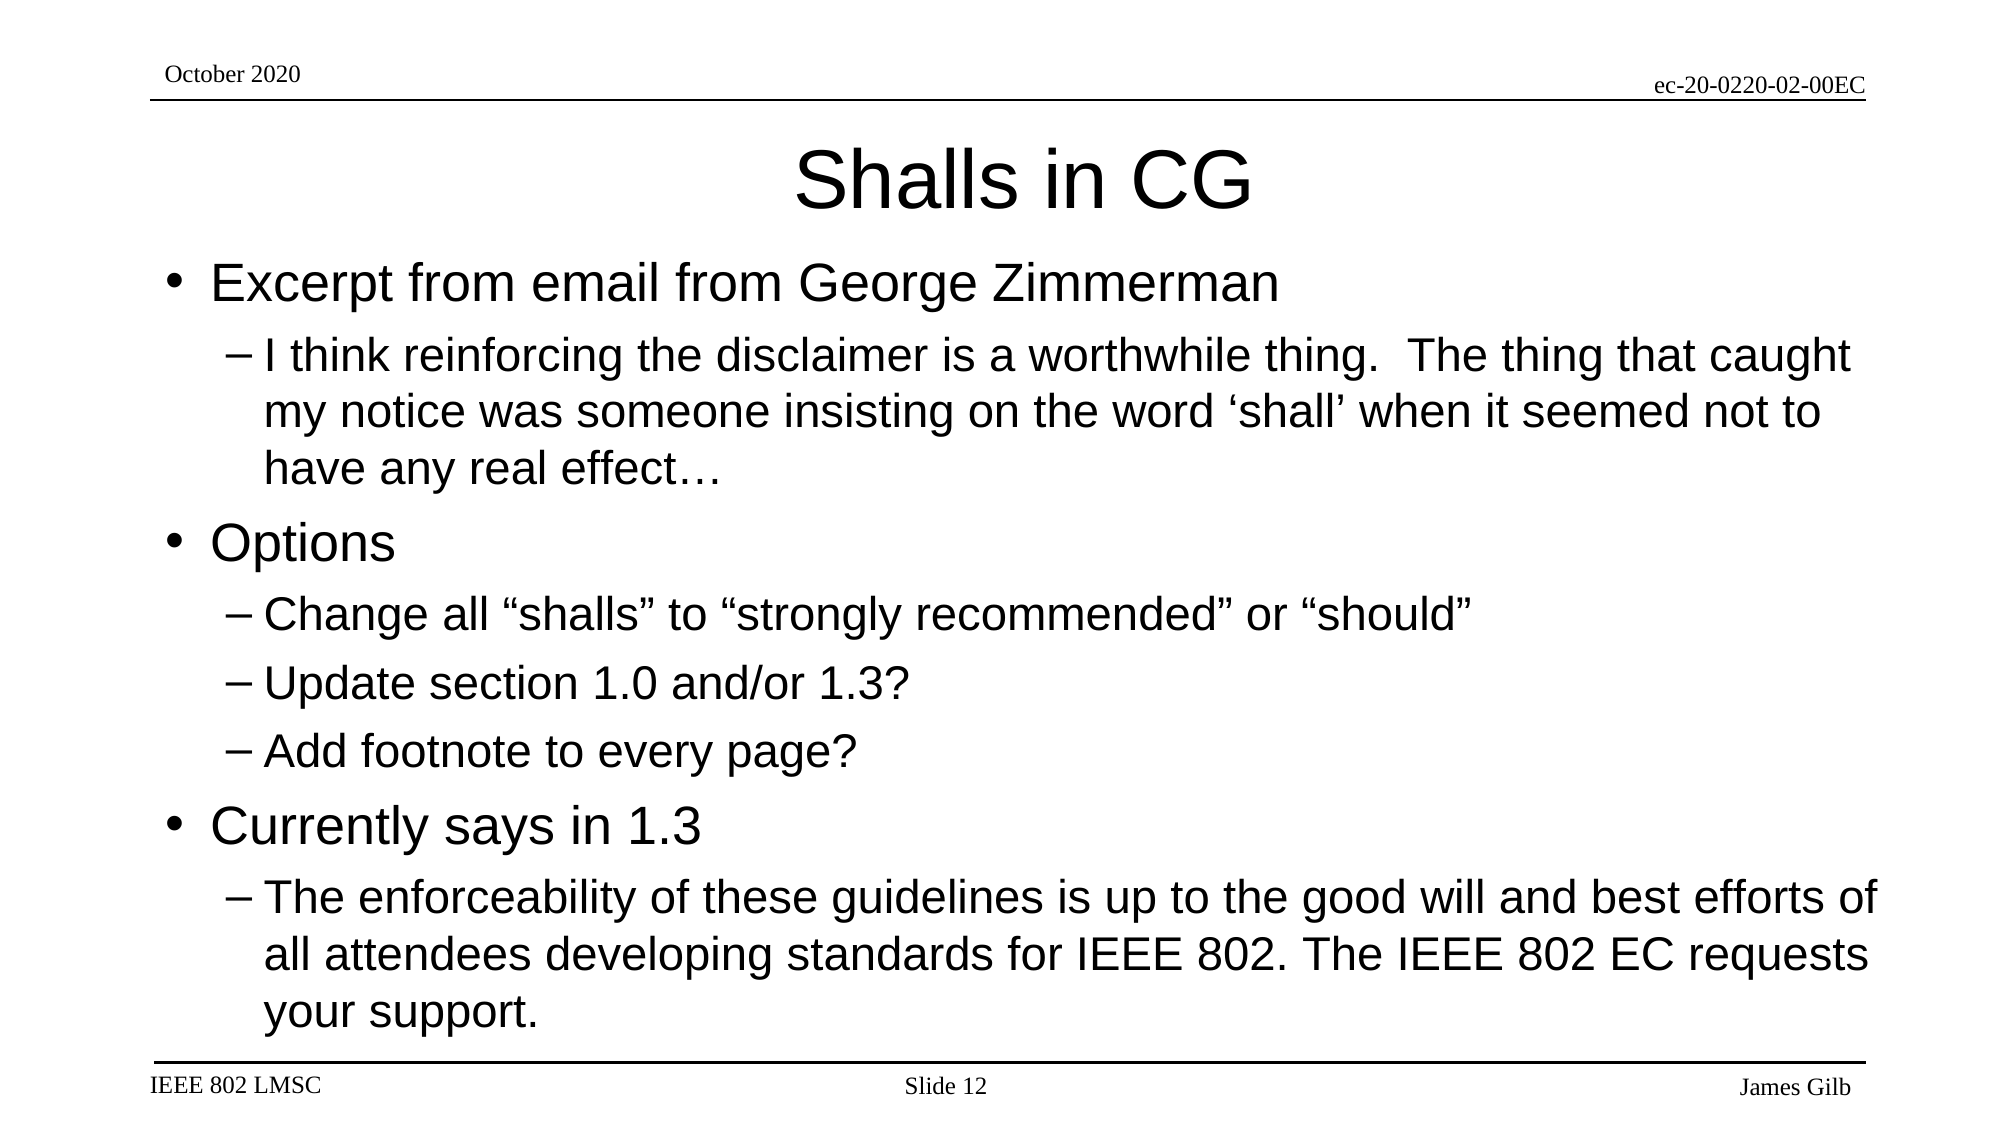

# Shalls in CG
Excerpt from email from George Zimmerman
I think reinforcing the disclaimer is a worthwhile thing. The thing that caught my notice was someone insisting on the word ‘shall’ when it seemed not to have any real effect…
Options
Change all “shalls” to “strongly recommended” or “should”
Update section 1.0 and/or 1.3?
Add footnote to every page?
Currently says in 1.3
The enforceability of these guidelines is up to the good will and best efforts of all attendees developing standards for IEEE 802. The IEEE 802 EC requests your support.
12